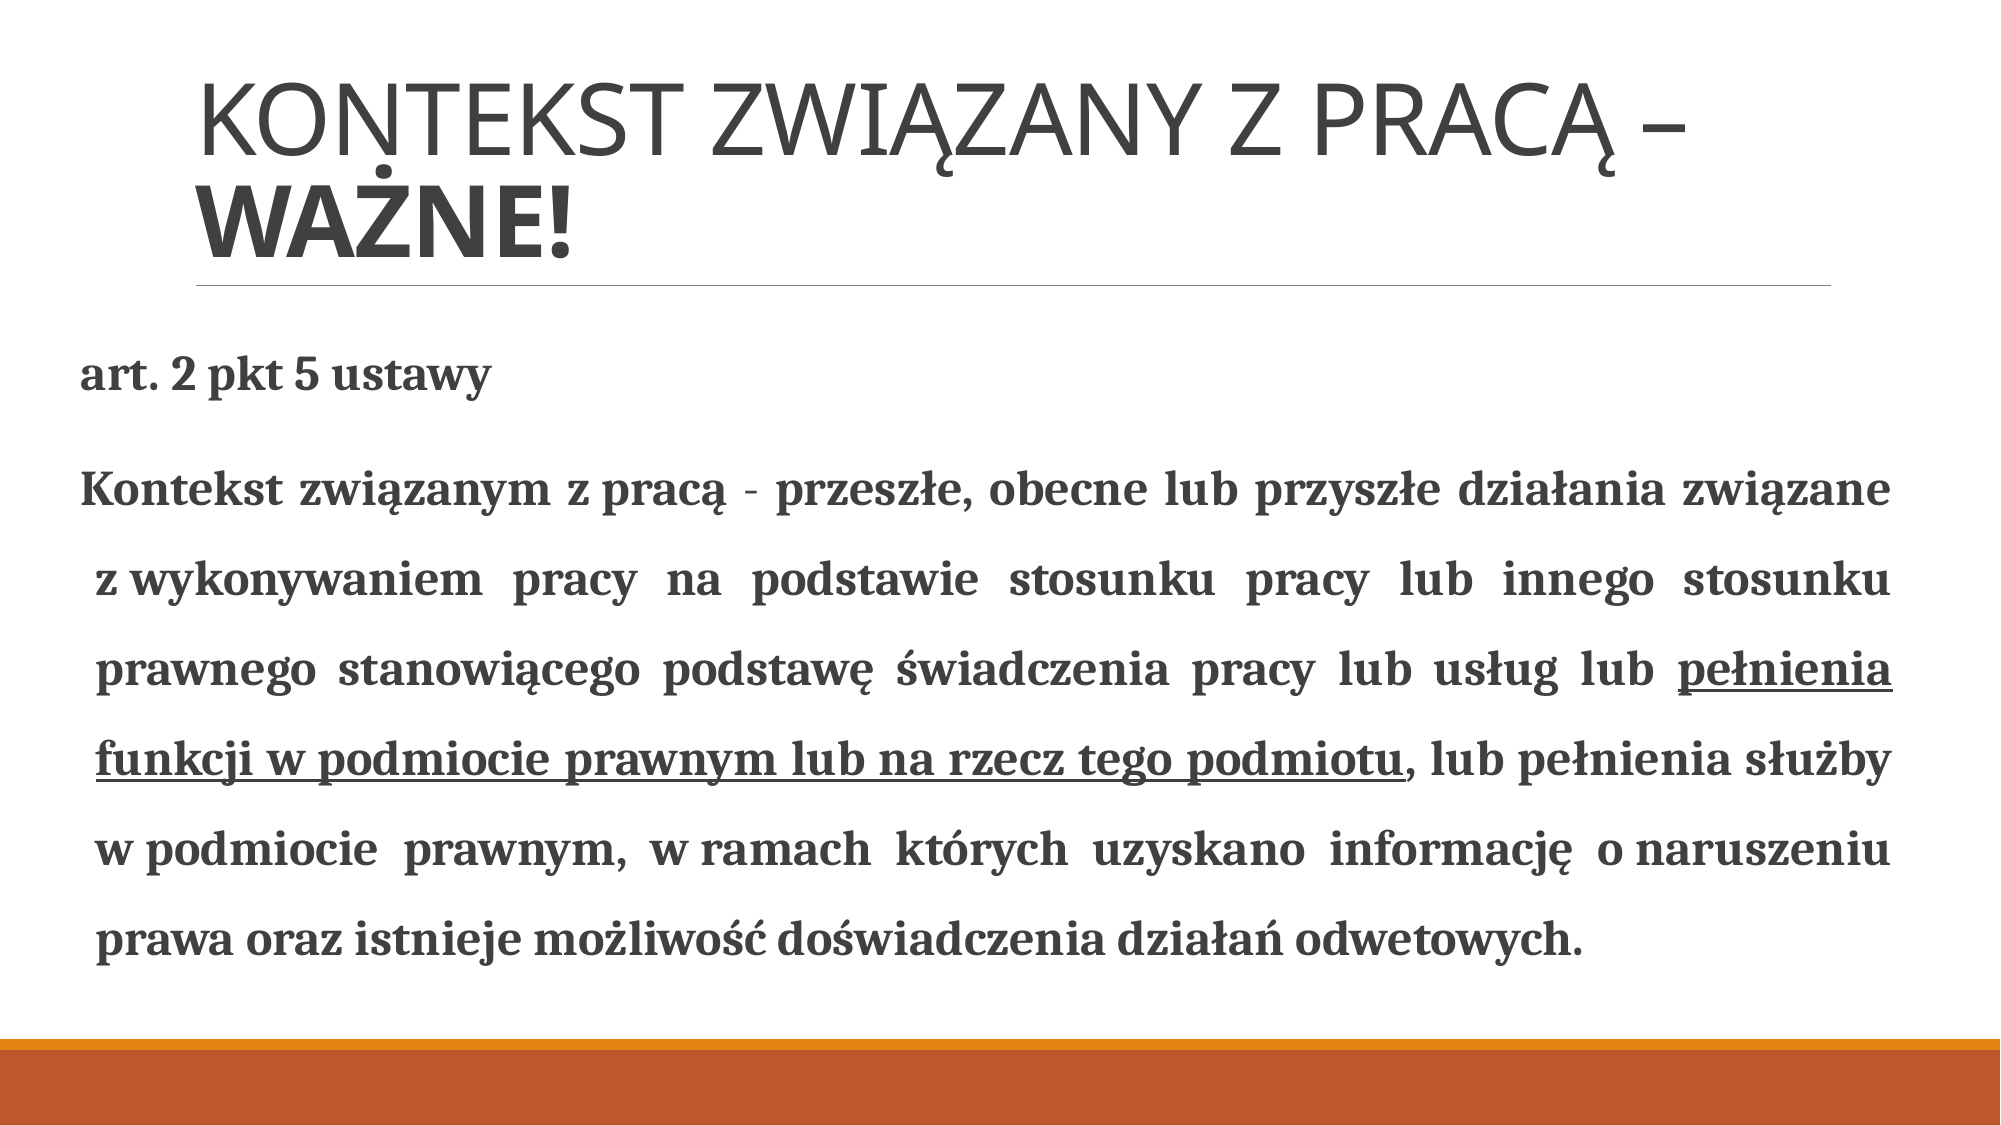

# KONTEKST ZWIĄZANY Z PRACĄ – WAŻNE!
art. 2 pkt 5 ustawy
Kontekst związanym z pracą - przeszłe, obecne lub przyszłe działania związane z wykonywaniem pracy na podstawie stosunku pracy lub innego stosunku prawnego stanowiącego podstawę świadczenia pracy lub usług lub pełnienia funkcji w podmiocie prawnym lub na rzecz tego podmiotu, lub pełnienia służby w podmiocie prawnym, w ramach których uzyskano informację o naruszeniu prawa oraz istnieje możliwość doświadczenia działań odwetowych.